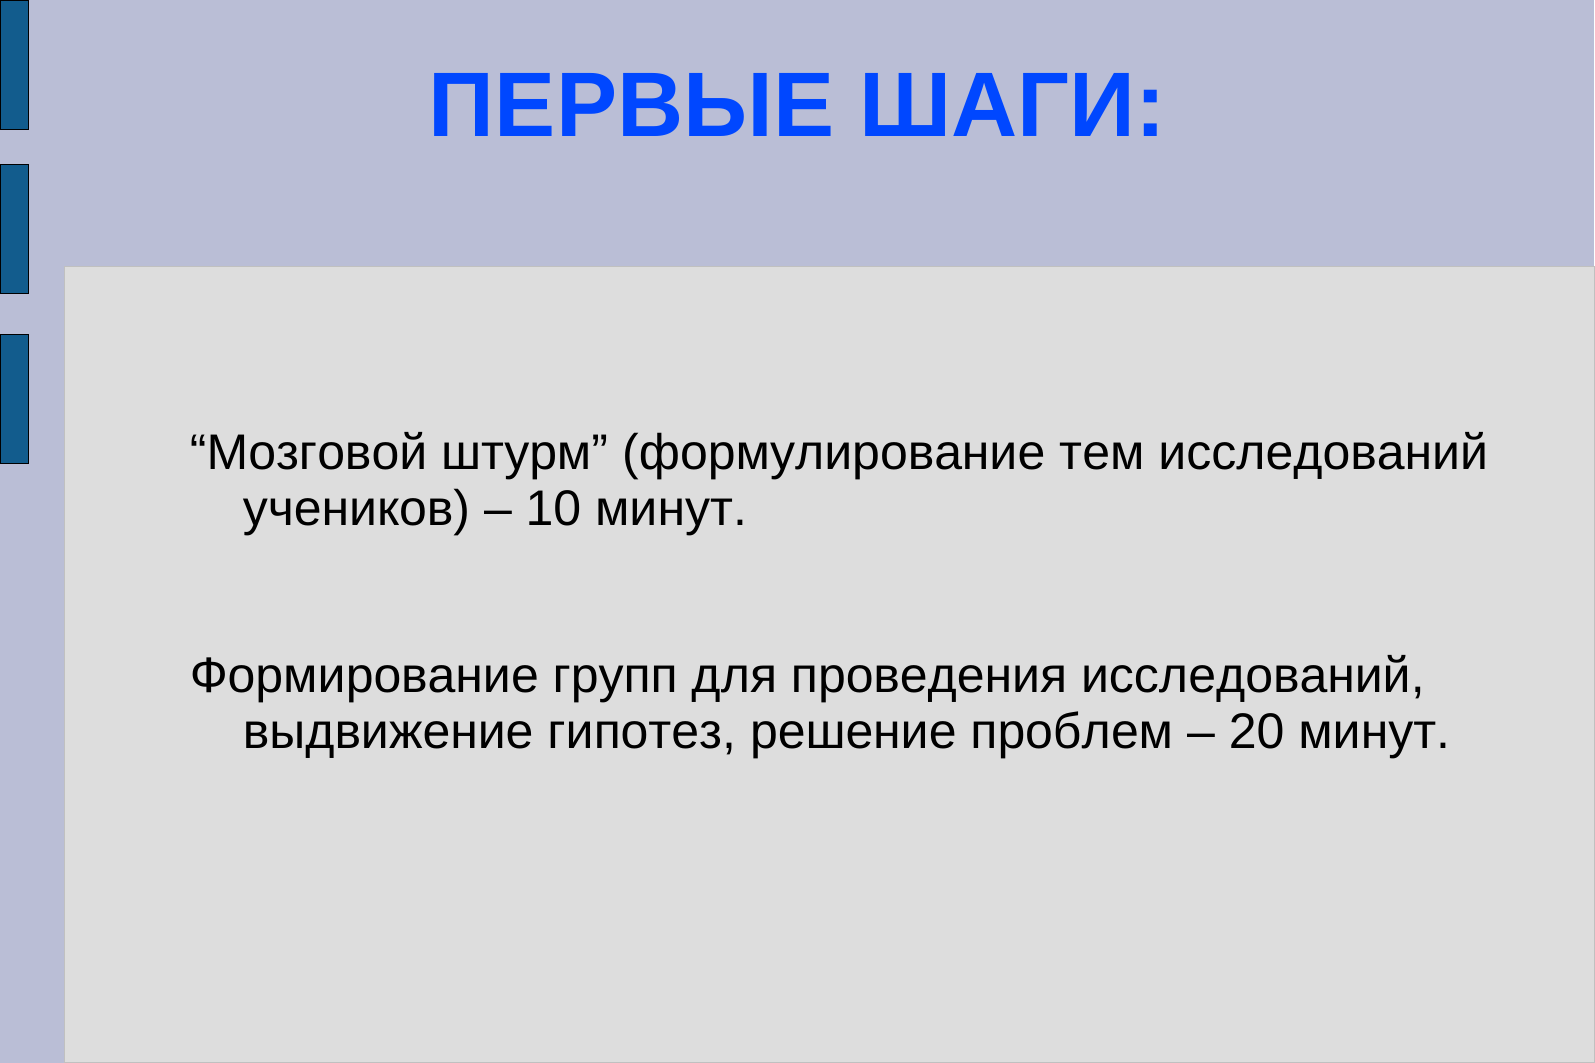

# ПЕРВЫЕ ШАГИ:
“Мозговой штурм” (формулирование тем исследований учеников) – 10 минут.
Формирование групп для проведения исследований, выдвижение гипотез, решение проблем – 20 минут.